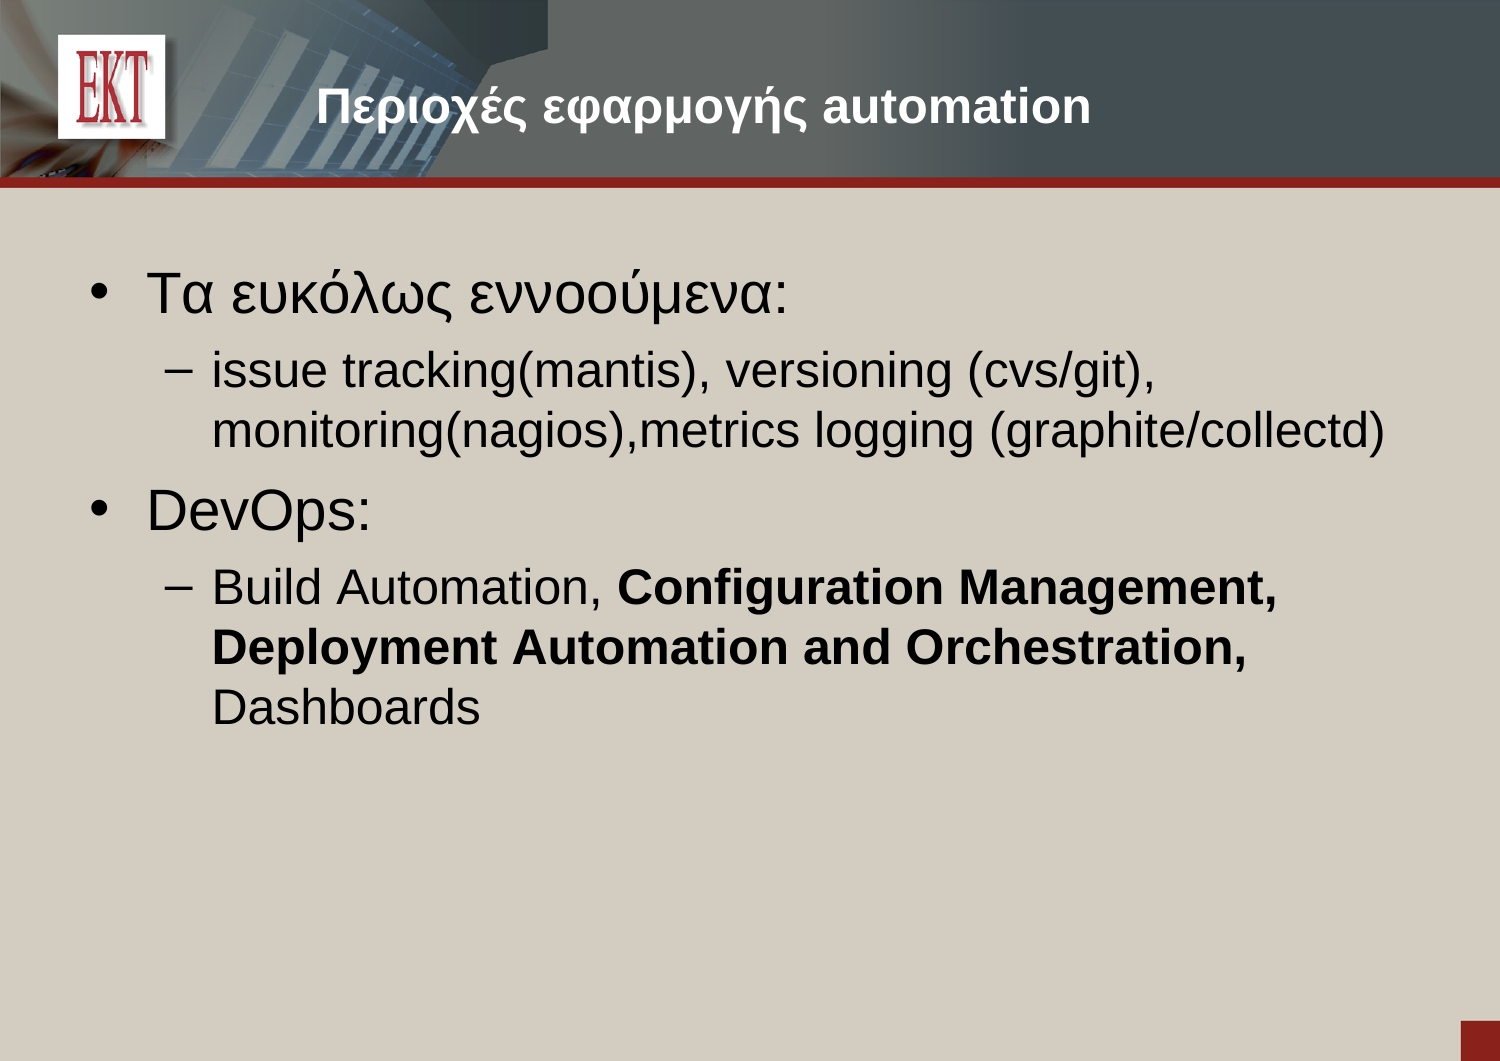

# Περιοχές εφαρμoγής automation
Τα ευκόλως εννοούμενα:
issue tracking(mantis), versioning (cvs/git), monitoring(nagios),metrics logging (graphite/collectd)
DevOps:
Build Automation, Configuration Management, Deployment Automation and Orchestration, Dashboards